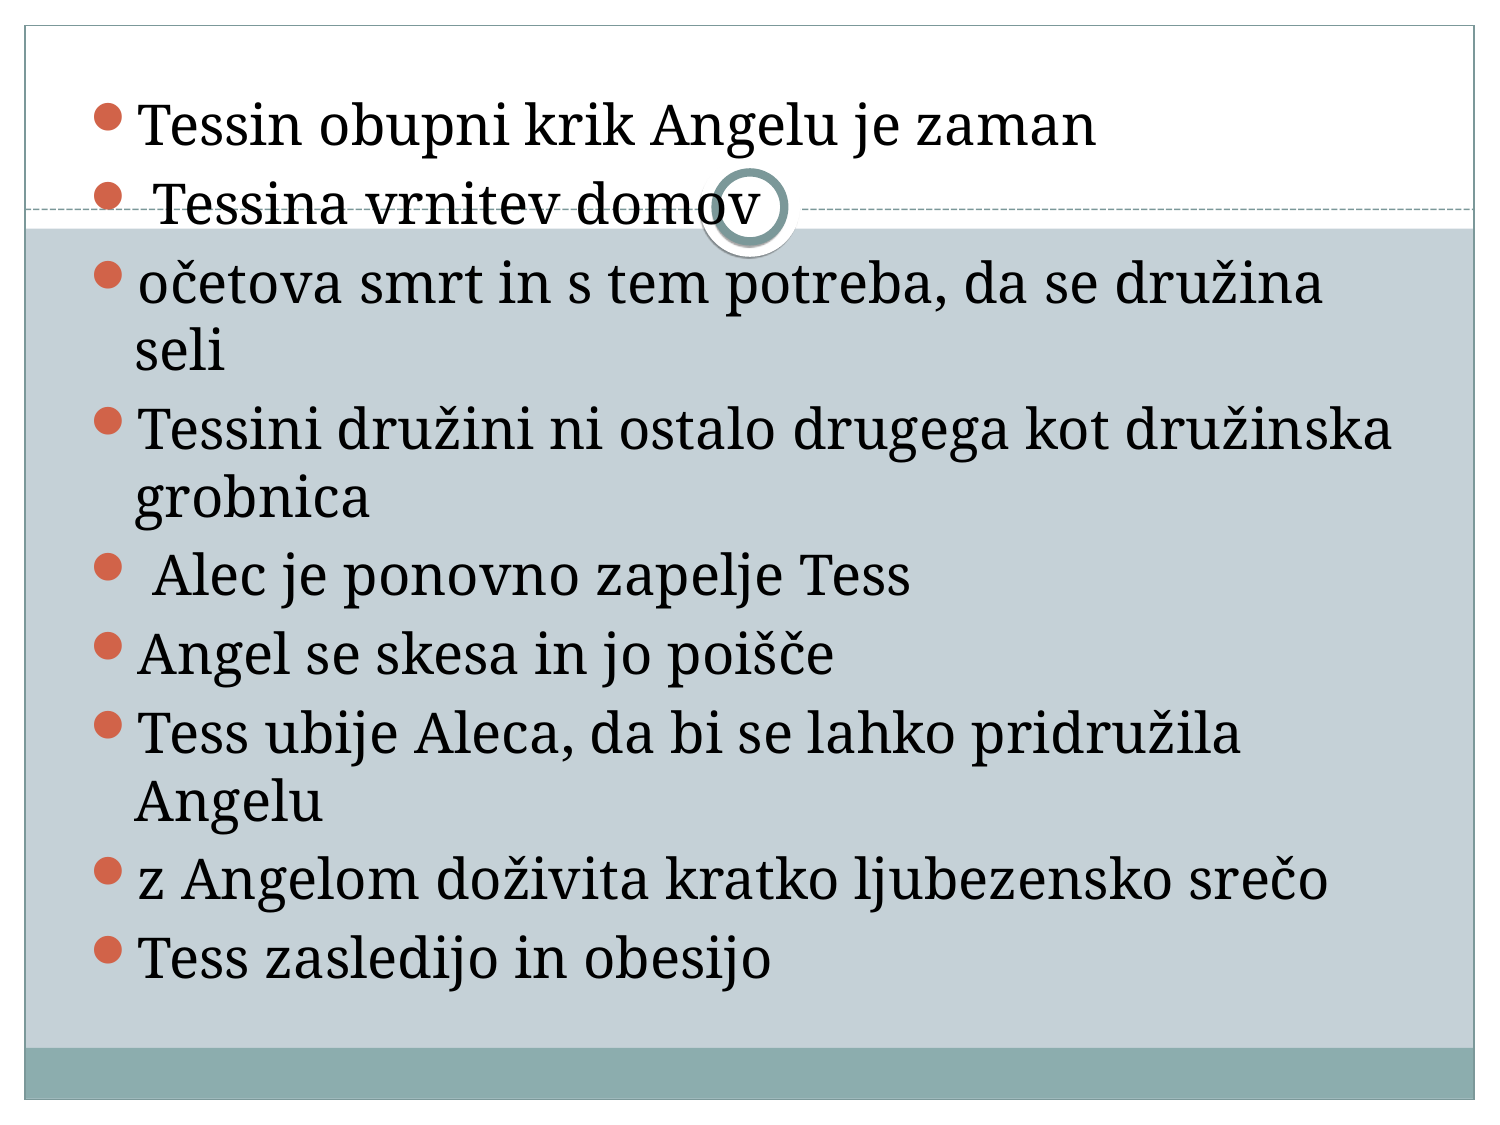

# Tessin obupni krik Angelu je zaman
 Tessina vrnitev domov
očetova smrt in s tem potreba, da se družina seli
Tessini družini ni ostalo drugega kot družinska grobnica
 Alec je ponovno zapelje Tess
Angel se skesa in jo poišče
Tess ubije Aleca, da bi se lahko pridružila Angelu
z Angelom doživita kratko ljubezensko srečo
Tess zasledijo in obesijo